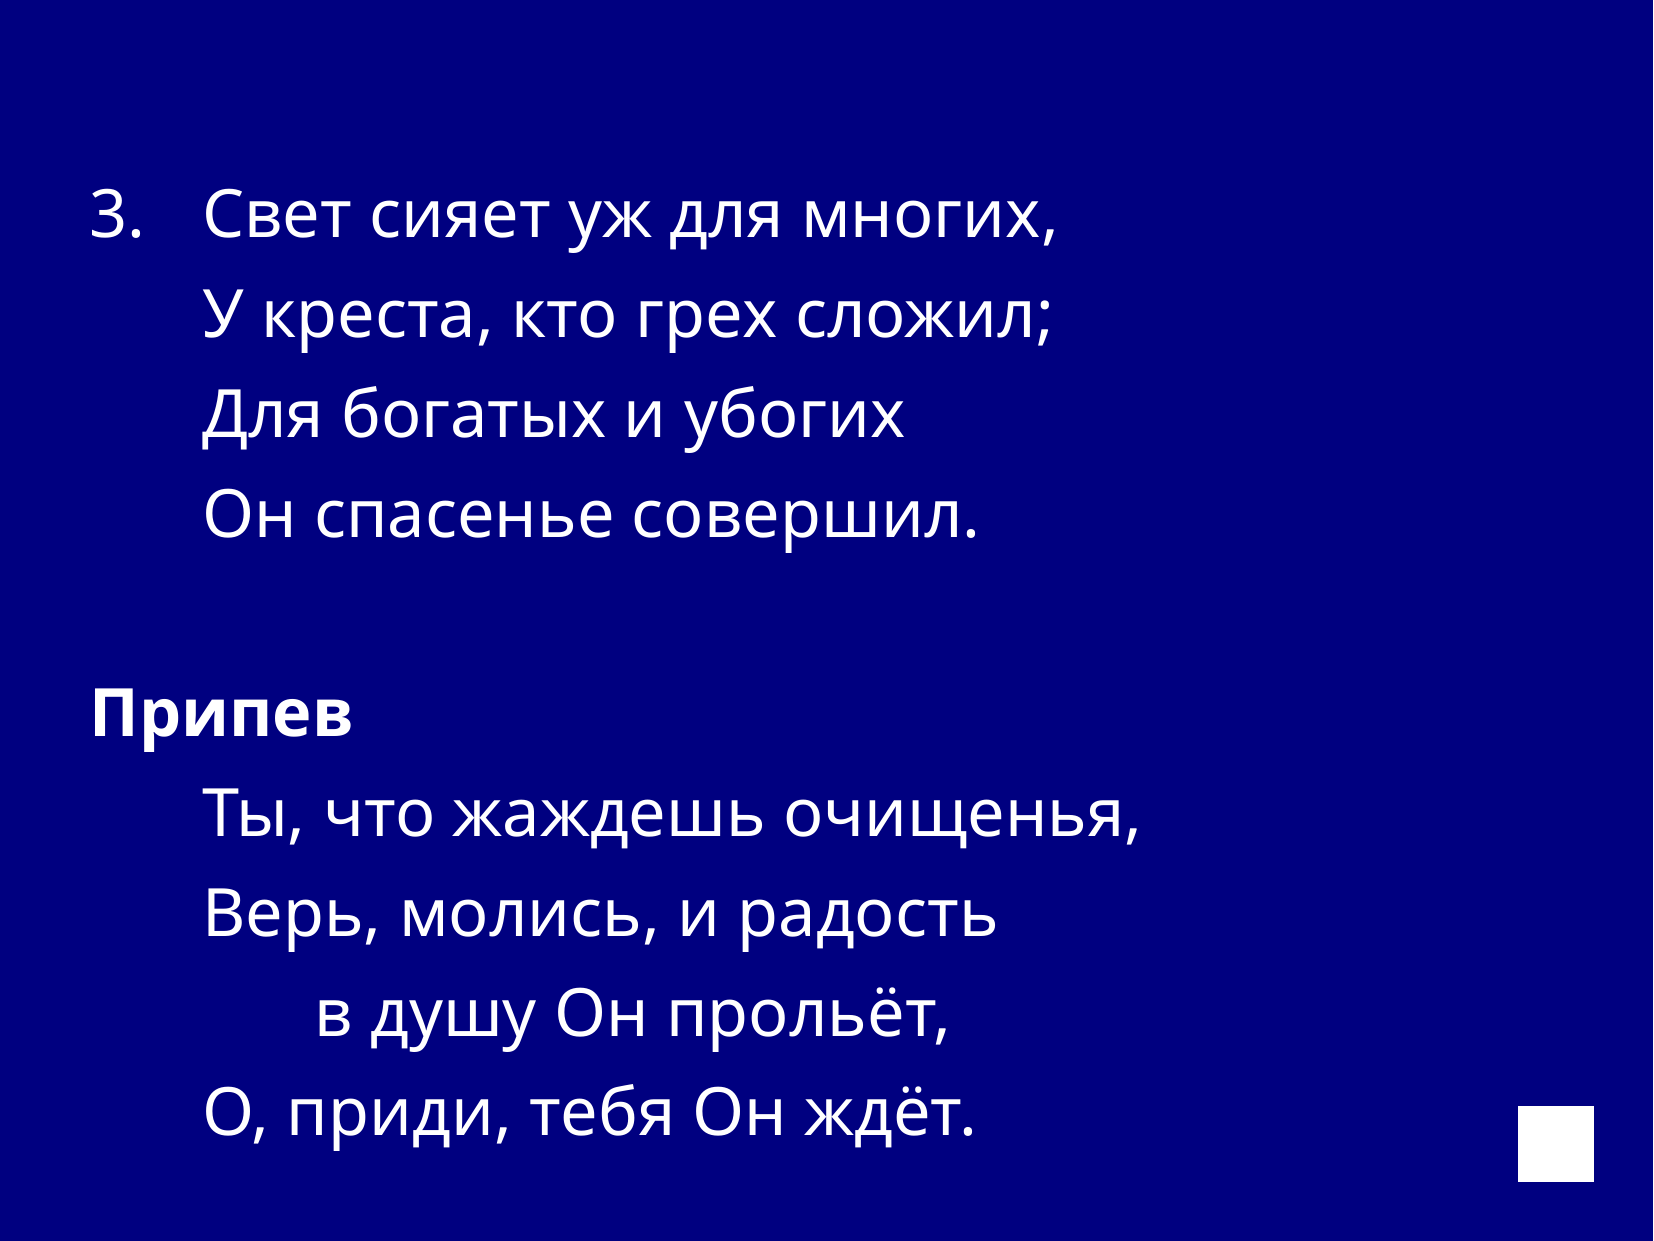

3.	Свет сияет уж для многих,
	У креста, кто грех сложил;
	Для богатых и убогих
	Он спасенье совершил.
Припев
	Ты, что жаждешь очищенья,
	Верь, молись, и радость
		в душу Он прольёт,
	О, приди, тебя Он ждёт.